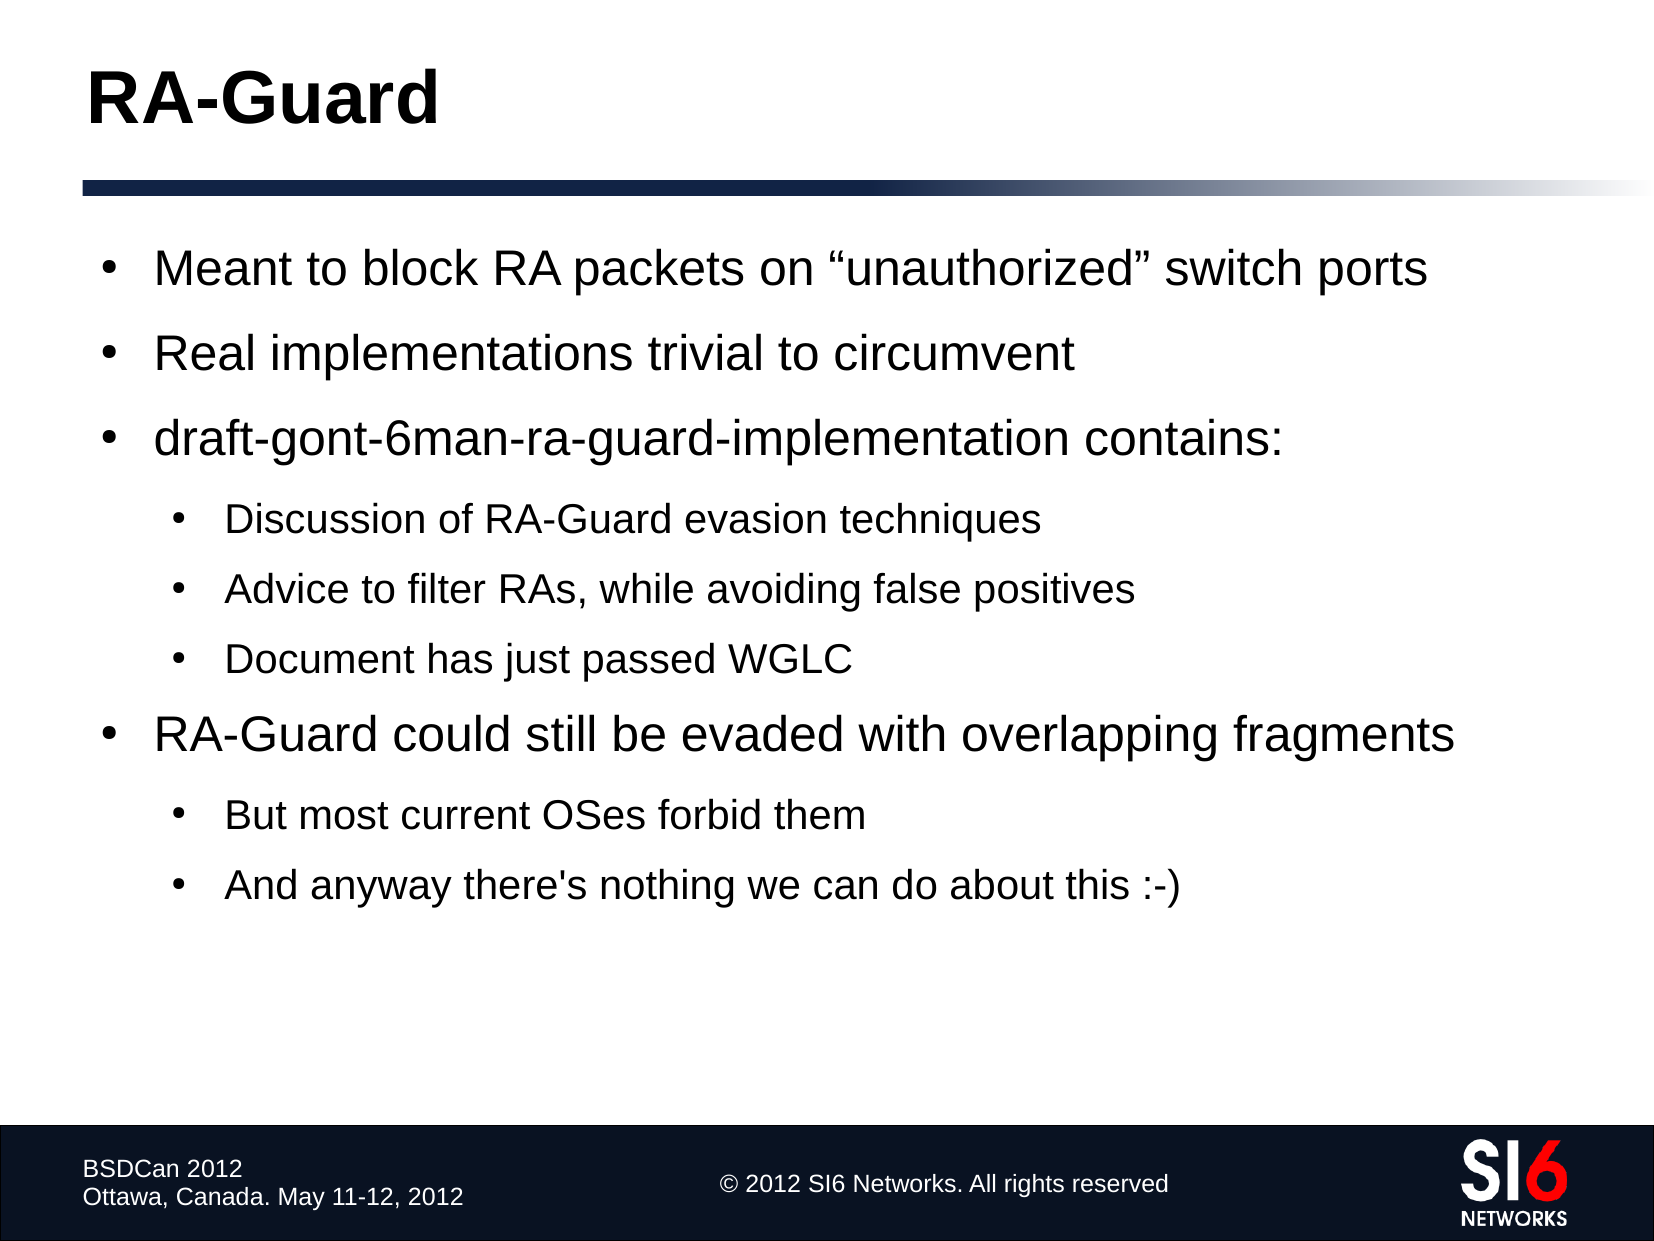

# RA-Guard
Meant to block RA packets on “unauthorized” switch ports
Real implementations trivial to circumvent
draft-gont-6man-ra-guard-implementation contains:
Discussion of RA-Guard evasion techniques
Advice to filter RAs, while avoiding false positives
Document has just passed WGLC
RA-Guard could still be evaded with overlapping fragments
But most current OSes forbid them
And anyway there's nothing we can do about this :-)